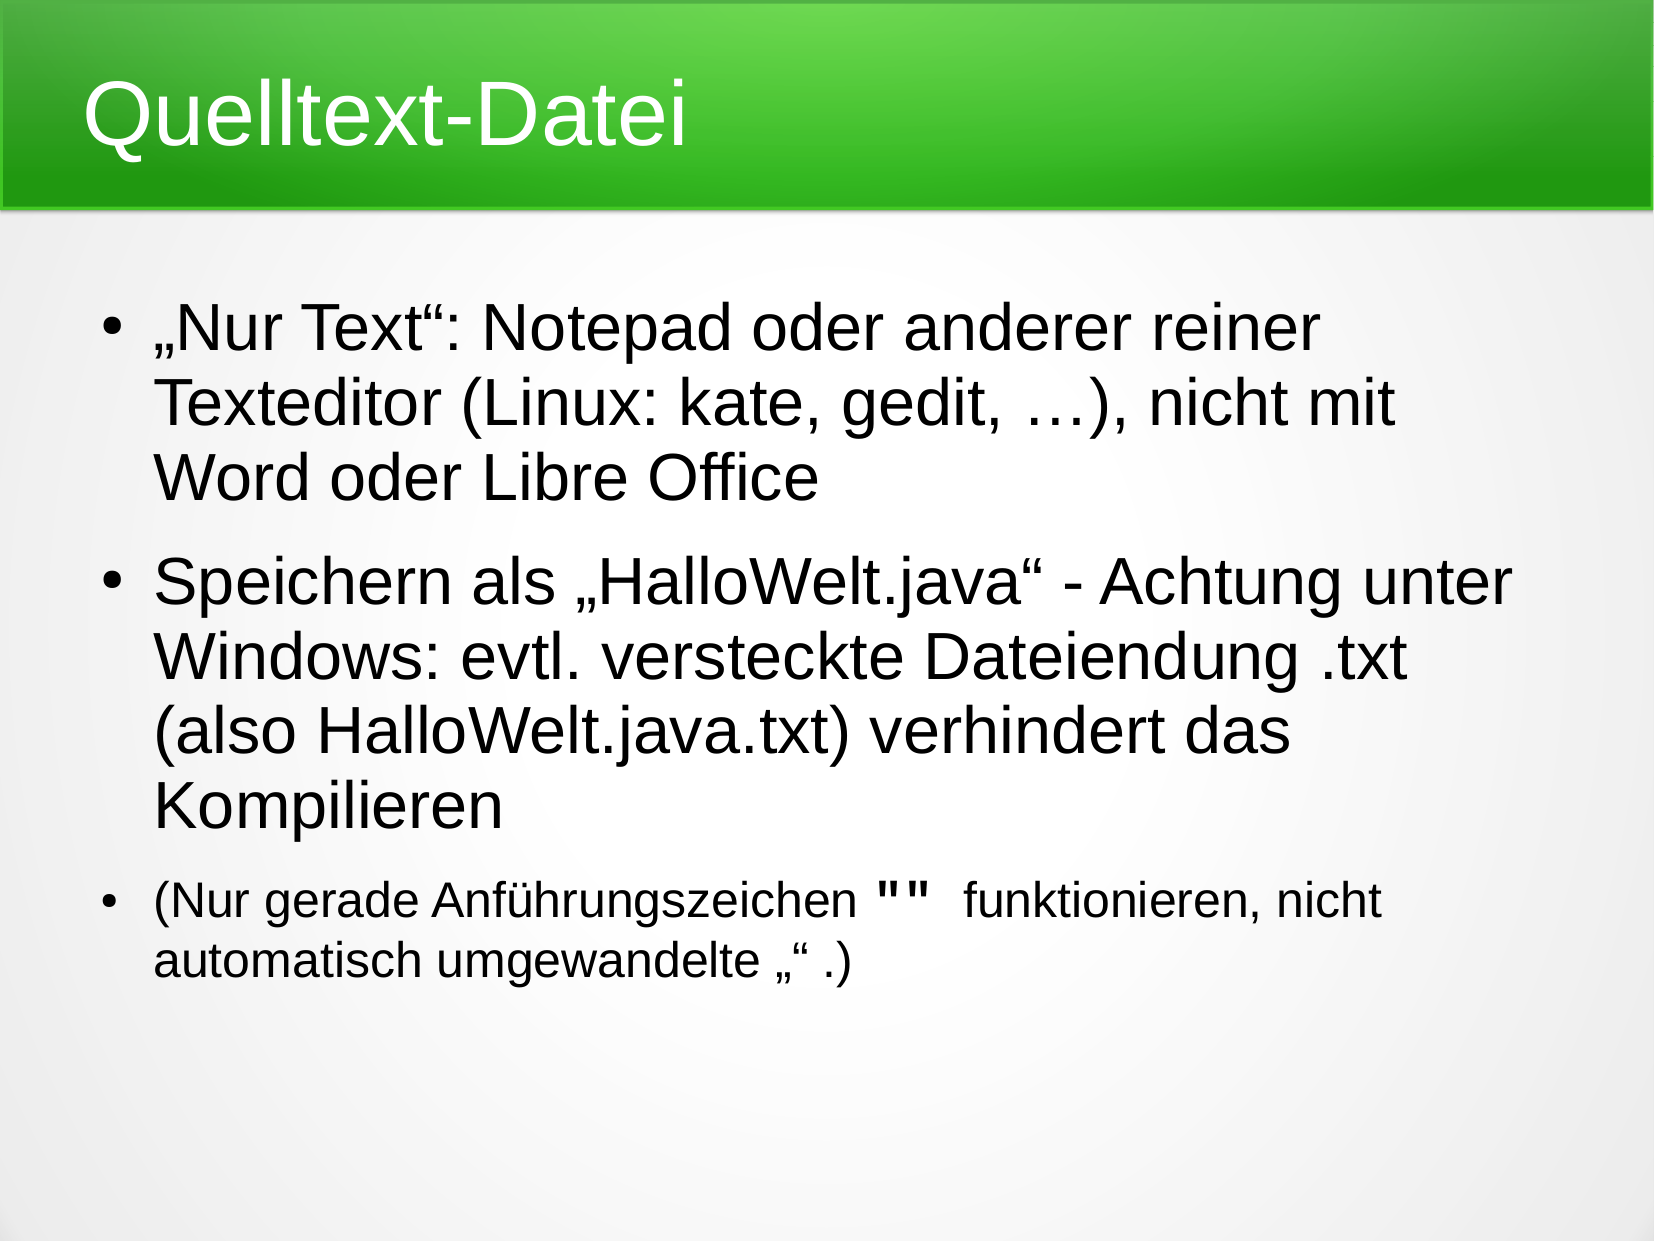

# Quelltext-Datei
„Nur Text“: Notepad oder anderer reiner Texteditor (Linux: kate, gedit, …), nicht mit Word oder Libre Office
Speichern als „HalloWelt.java“ - Achtung unter Windows: evtl. versteckte Dateiendung .txt (also HalloWelt.java.txt) verhindert das Kompilieren
(Nur gerade Anführungszeichen "" funktionieren, nicht automatisch umgewandelte „“ .)